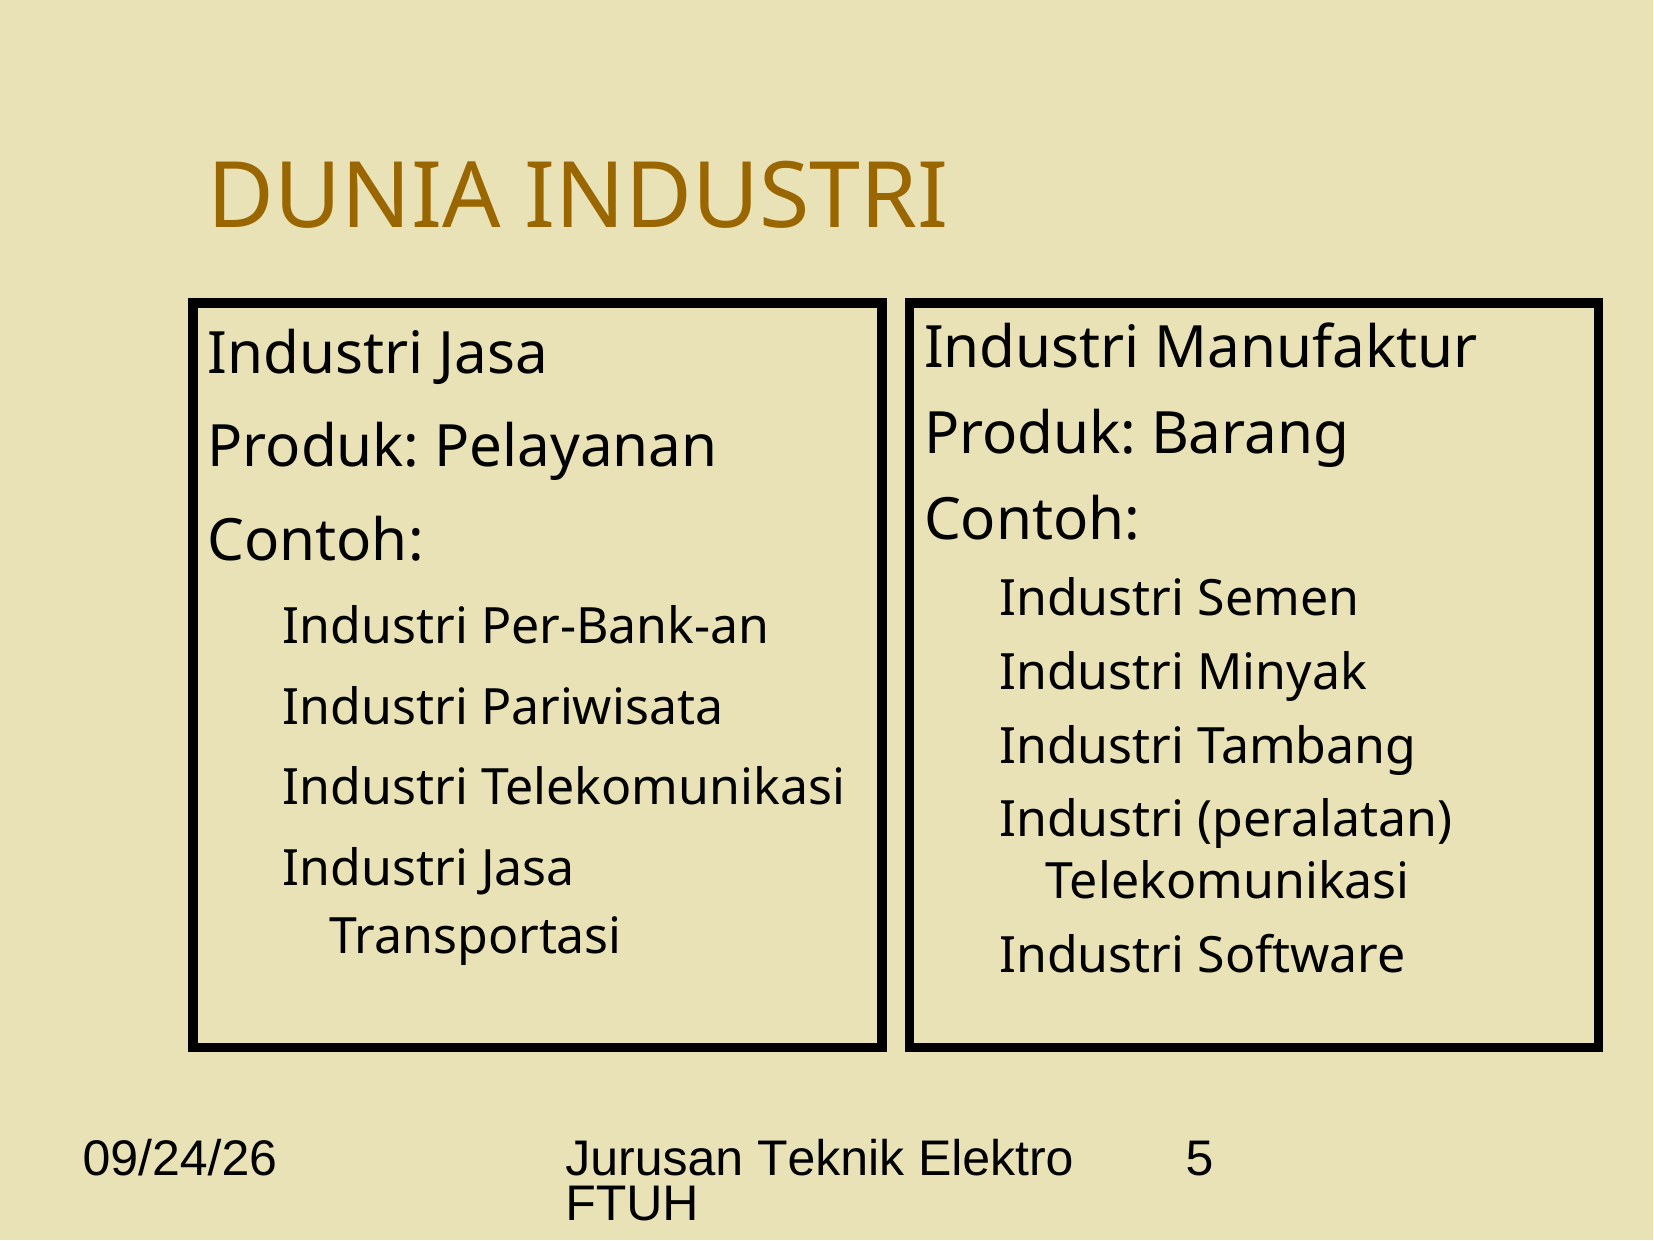

DUNIA INDUSTRI
Industri Jasa
Produk: Pelayanan
Contoh:
Industri Per-Bank-an
Industri Pariwisata
Industri Telekomunikasi
Industri Jasa Transportasi
Industri Manufaktur
Produk: Barang
Contoh:
Industri Semen
Industri Minyak
Industri Tambang
Industri (peralatan) Telekomunikasi
Industri Software
Jurusan Teknik Elektro FTUH
5